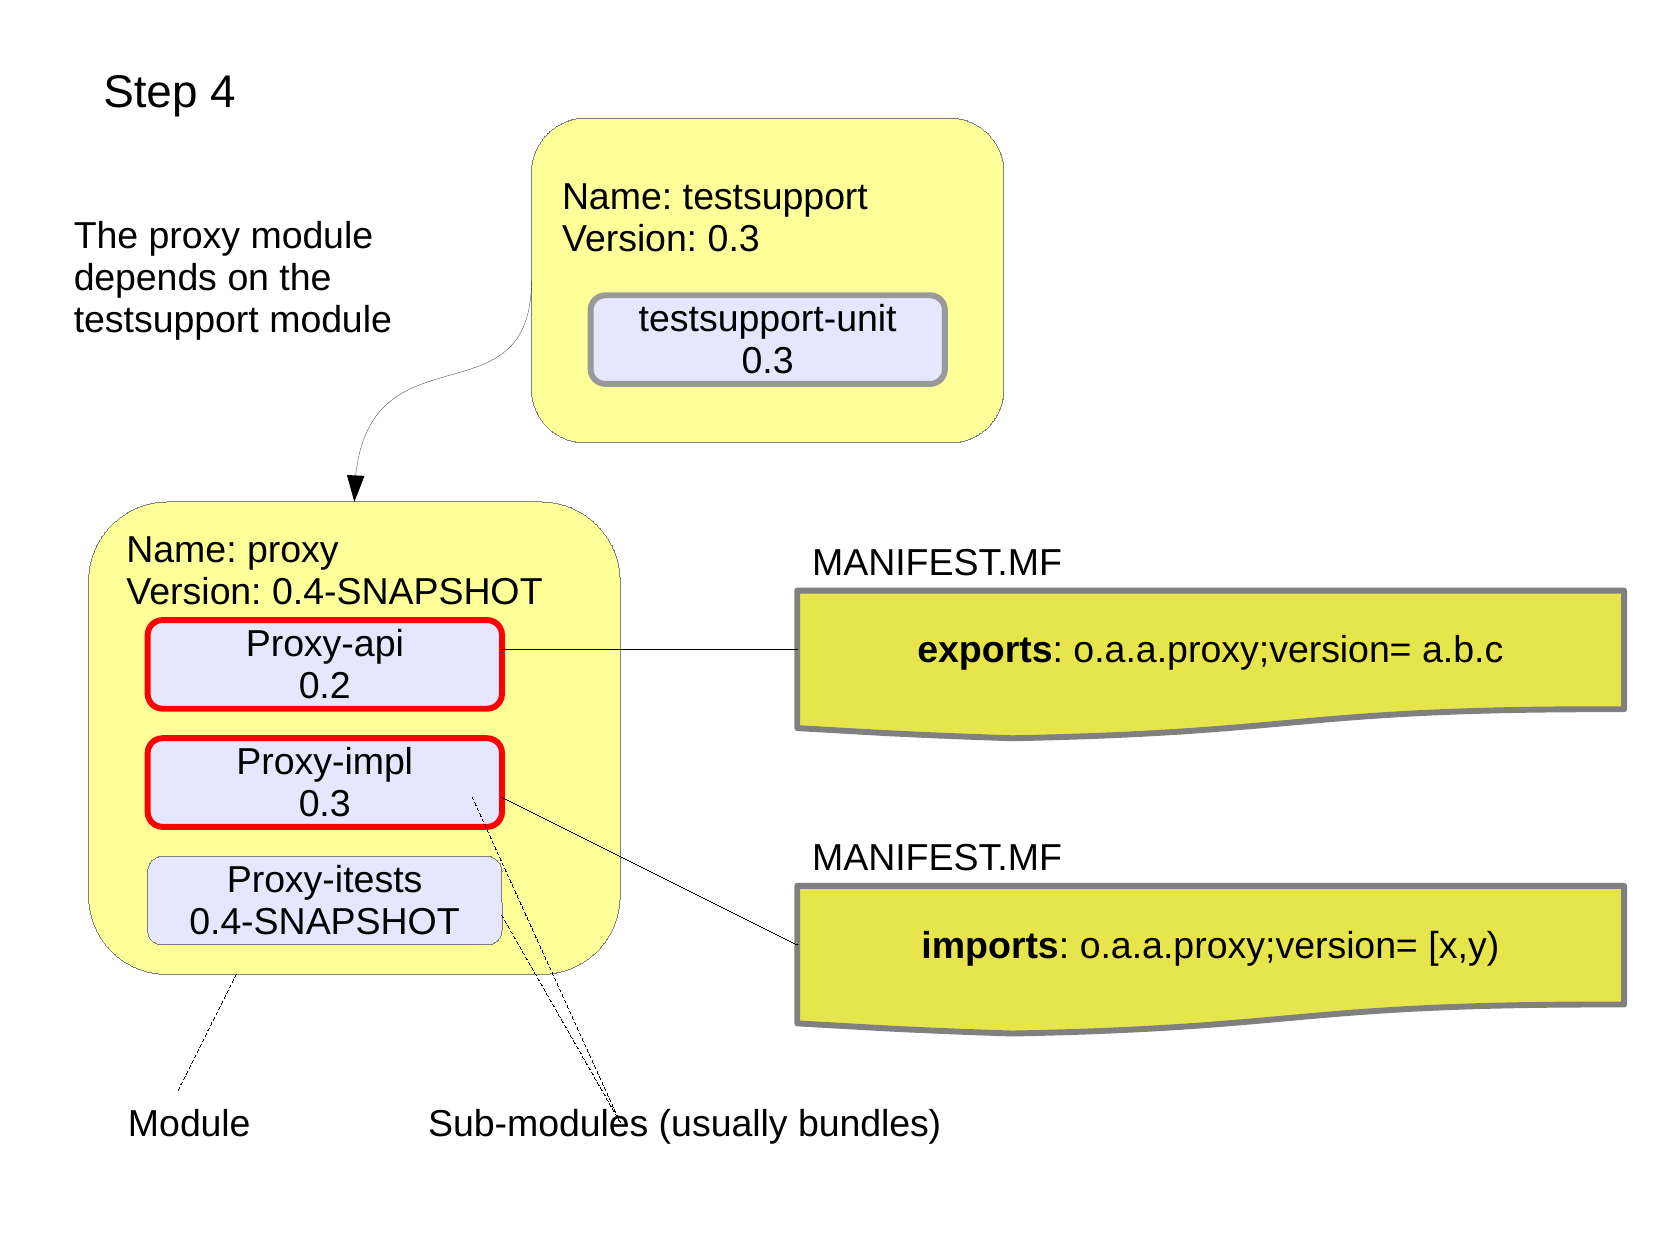

Step 4
Name: testsupport
Version: 0.3
The proxy module depends on the testsupport module
testsupport-unit
0.3
Name: proxy
Version: 0.4-SNAPSHOT
MANIFEST.MF
exports: o.a.a.proxy;version= a.b.c
Proxy-api
0.2
Proxy-impl
0.3
MANIFEST.MF
Proxy-itests
0.4-SNAPSHOT
imports: o.a.a.proxy;version= [x,y)
Module
Sub-modules (usually bundles)